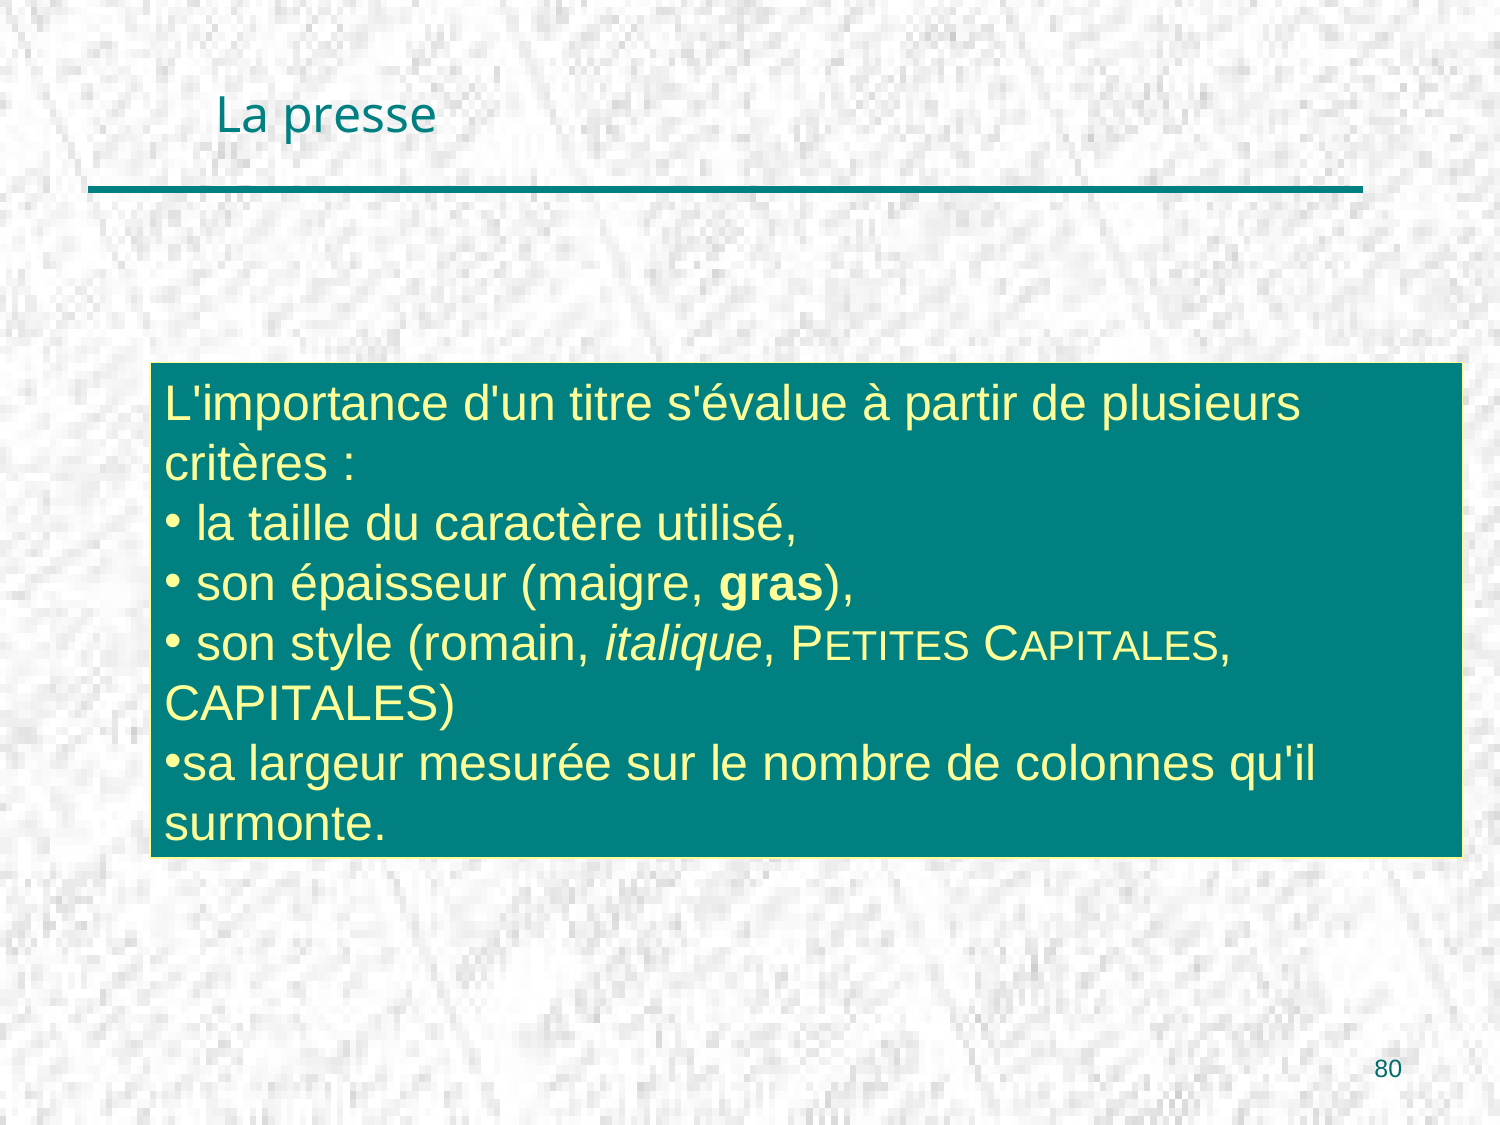

La presse
L'importance d'un titre s'évalue à partir de plusieurs critères :
 la taille du caractère utilisé,
 son épaisseur (maigre, gras),
 son style (romain, italique, PETITES CAPITALES, CAPITALES)
sa largeur mesurée sur le nombre de colonnes qu'il surmonte.
Cite trois critères utilisés pour définir l’importance d’un titre.
80